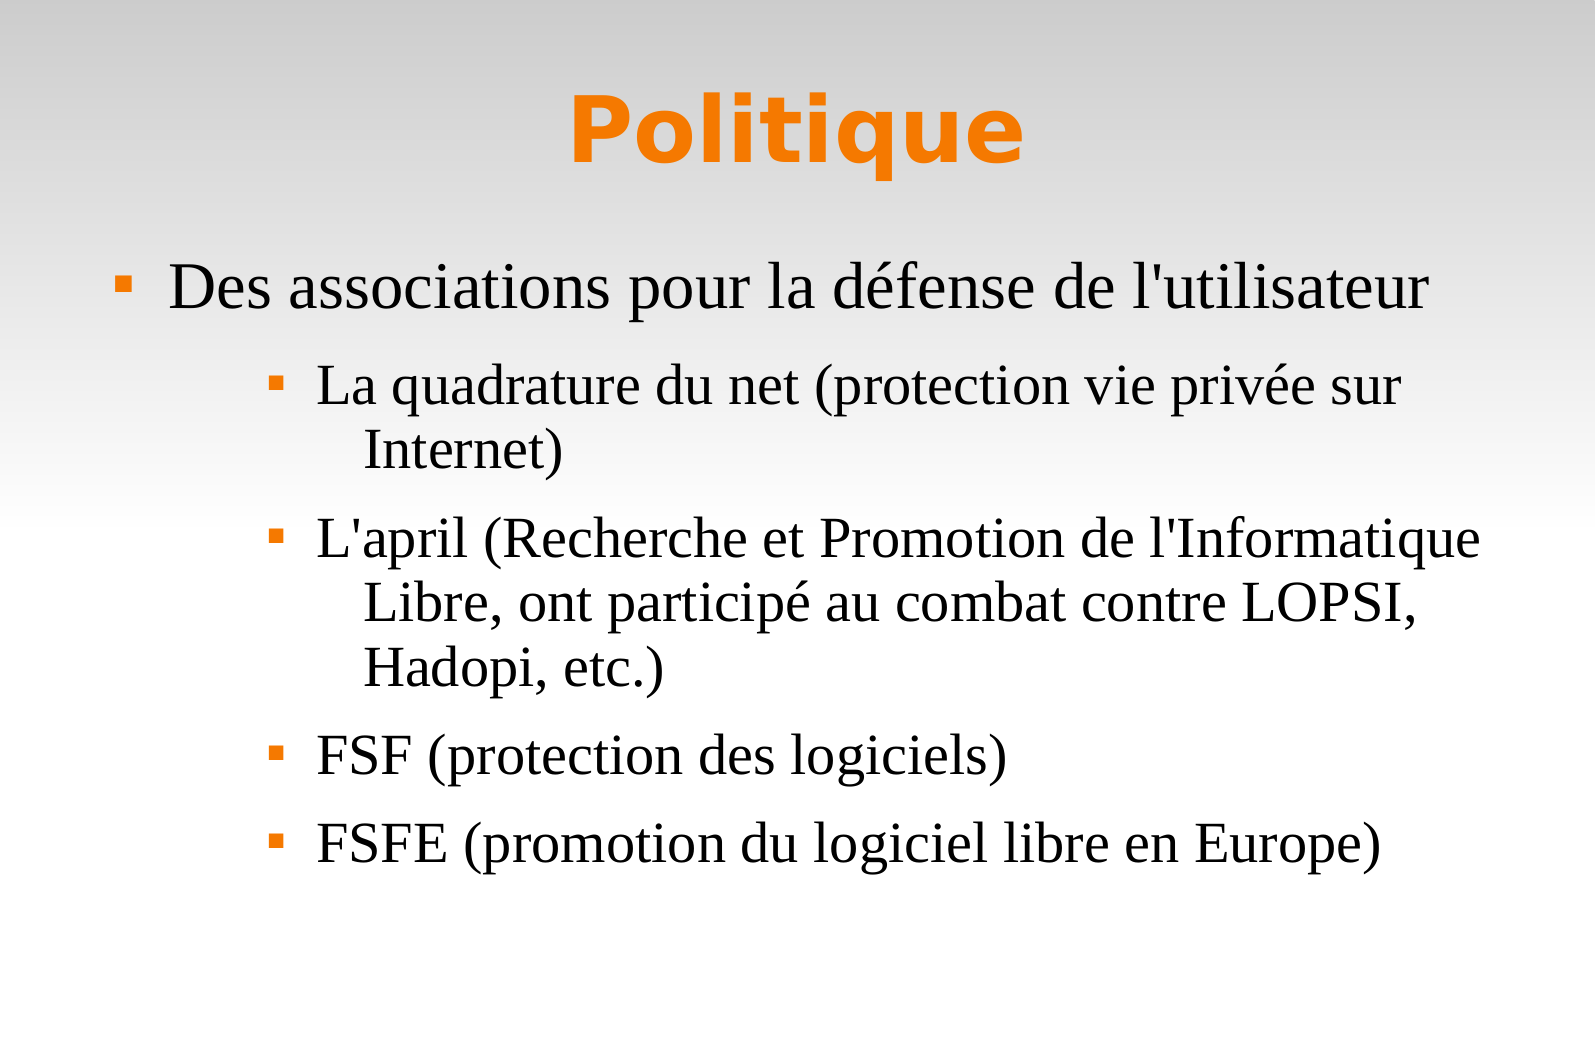

# Politique
Des associations pour la défense de l'utilisateur
La quadrature du net (protection vie privée sur Internet)
L'april (Recherche et Promotion de l'Informatique Libre, ont participé au combat contre LOPSI, Hadopi, etc.)
FSF (protection des logiciels)
FSFE (promotion du logiciel libre en Europe)